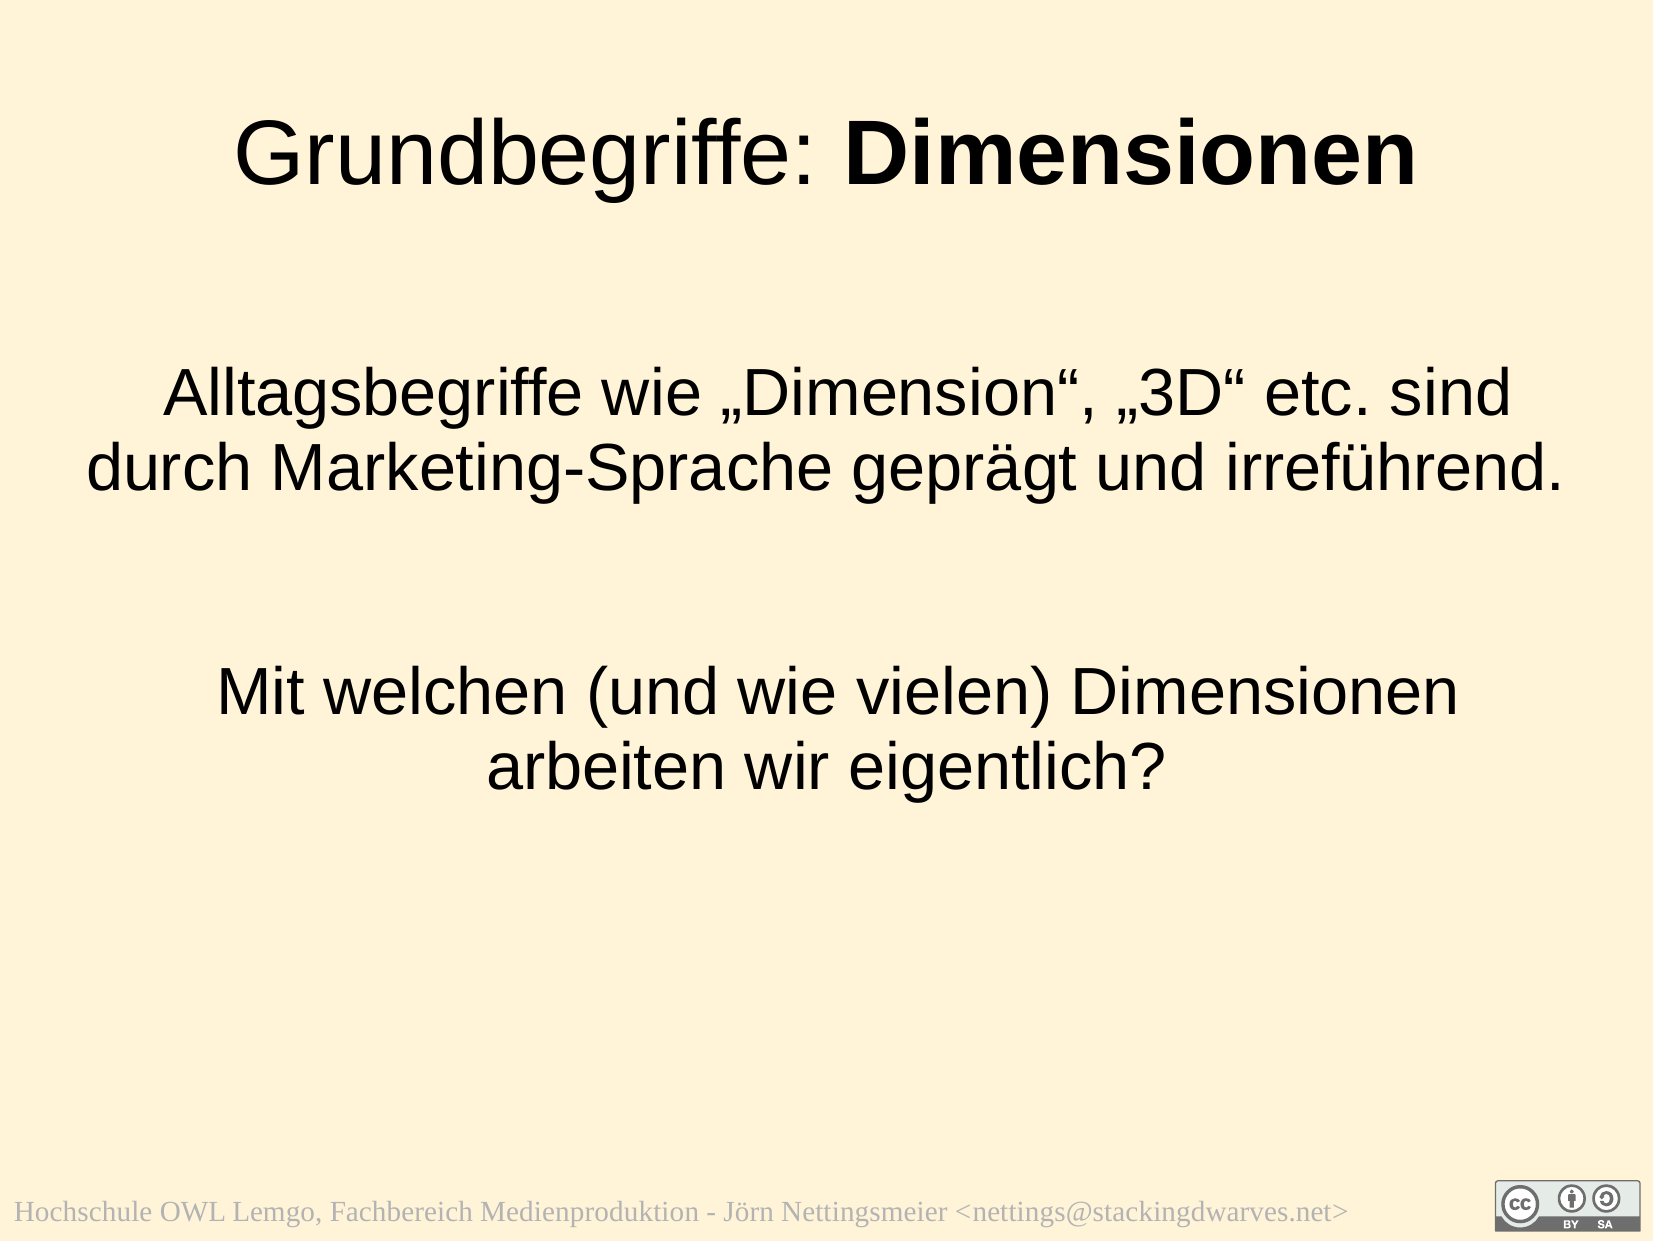

# Grundbegriffe: Dimensionen
Alltagsbegriffe wie „Dimension“, „3D“ etc. sind durch Marketing-Sprache geprägt und irreführend.
Mit welchen (und wie vielen) Dimensionen arbeiten wir eigentlich?